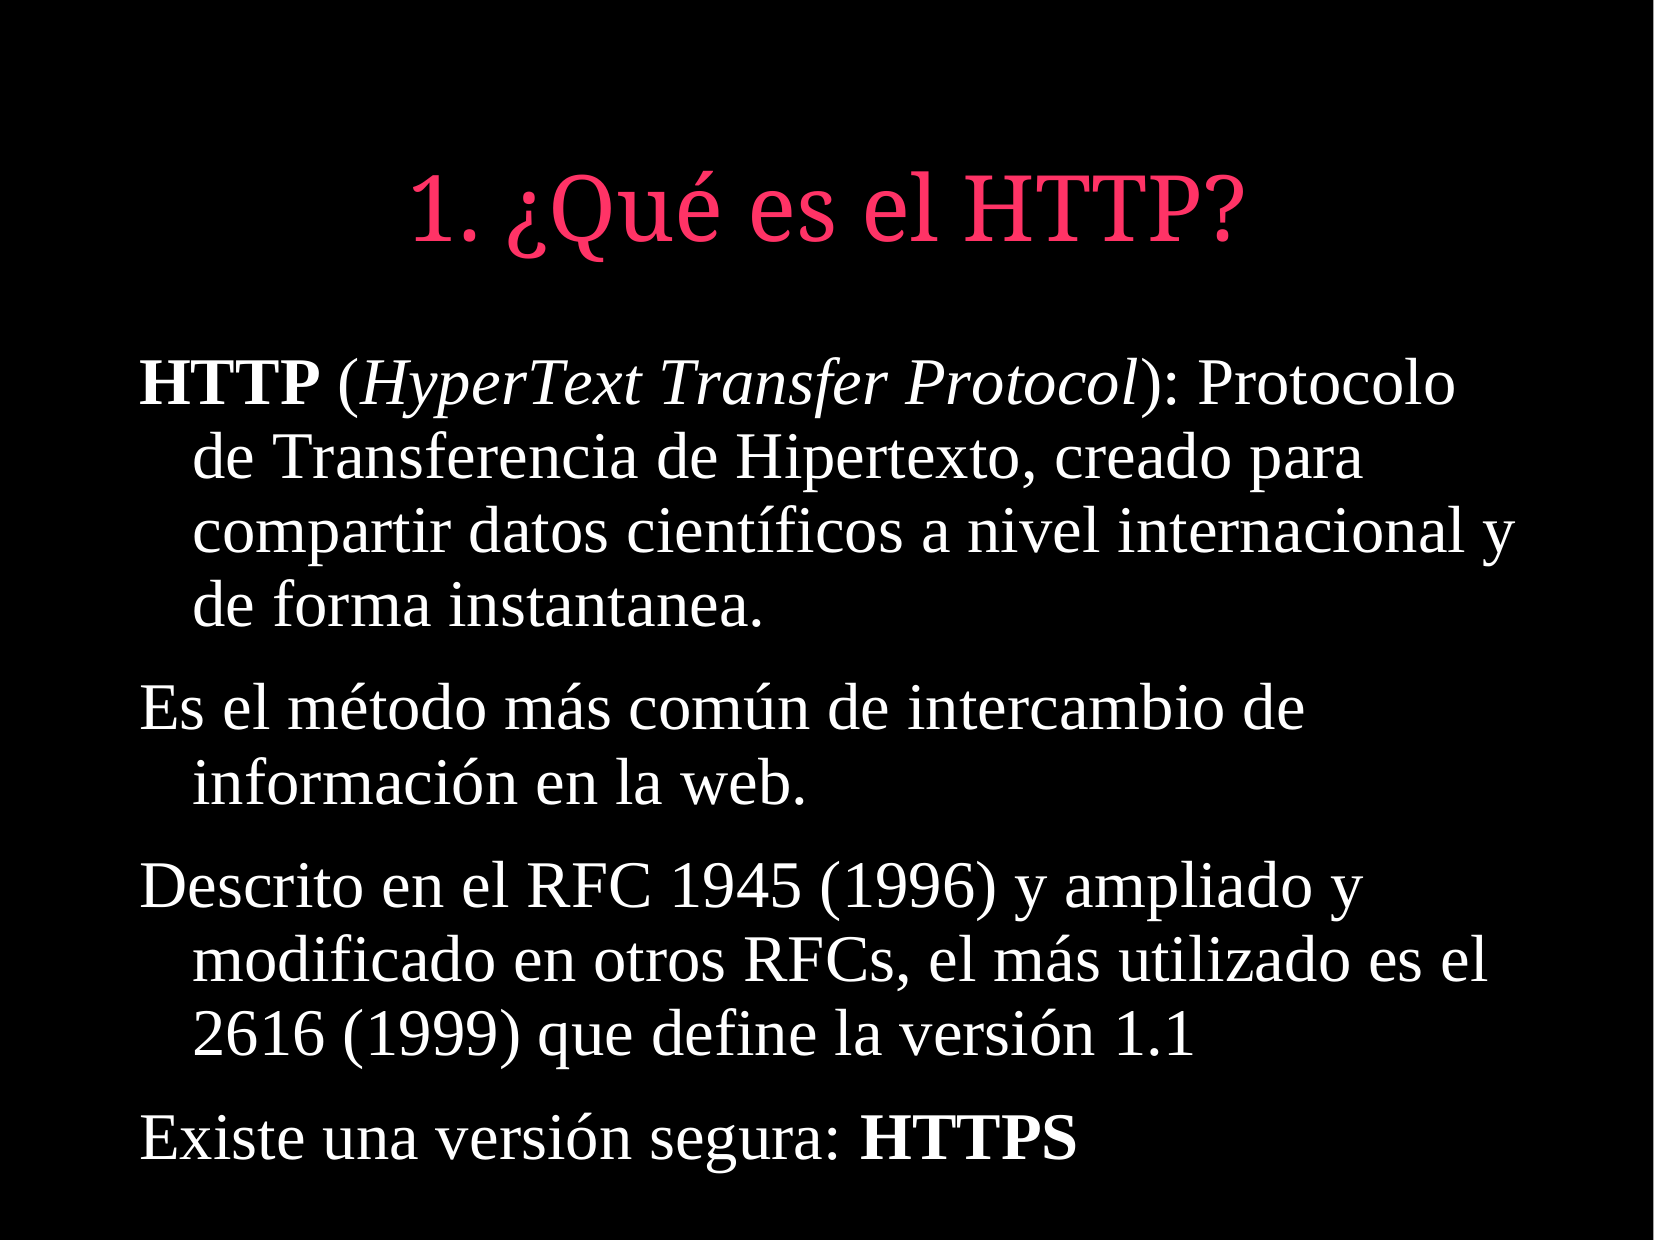

# 1. ¿Qué es el HTTP?
HTTP (HyperText Transfer Protocol): Protocolo de Transferencia de Hipertexto, creado para compartir datos científicos a nivel internacional y de forma instantanea.
Es el método más común de intercambio de información en la web.
Descrito en el RFC 1945 (1996) y ampliado y modificado en otros RFCs, el más utilizado es el 2616 (1999) que define la versión 1.1
Existe una versión segura: HTTPS